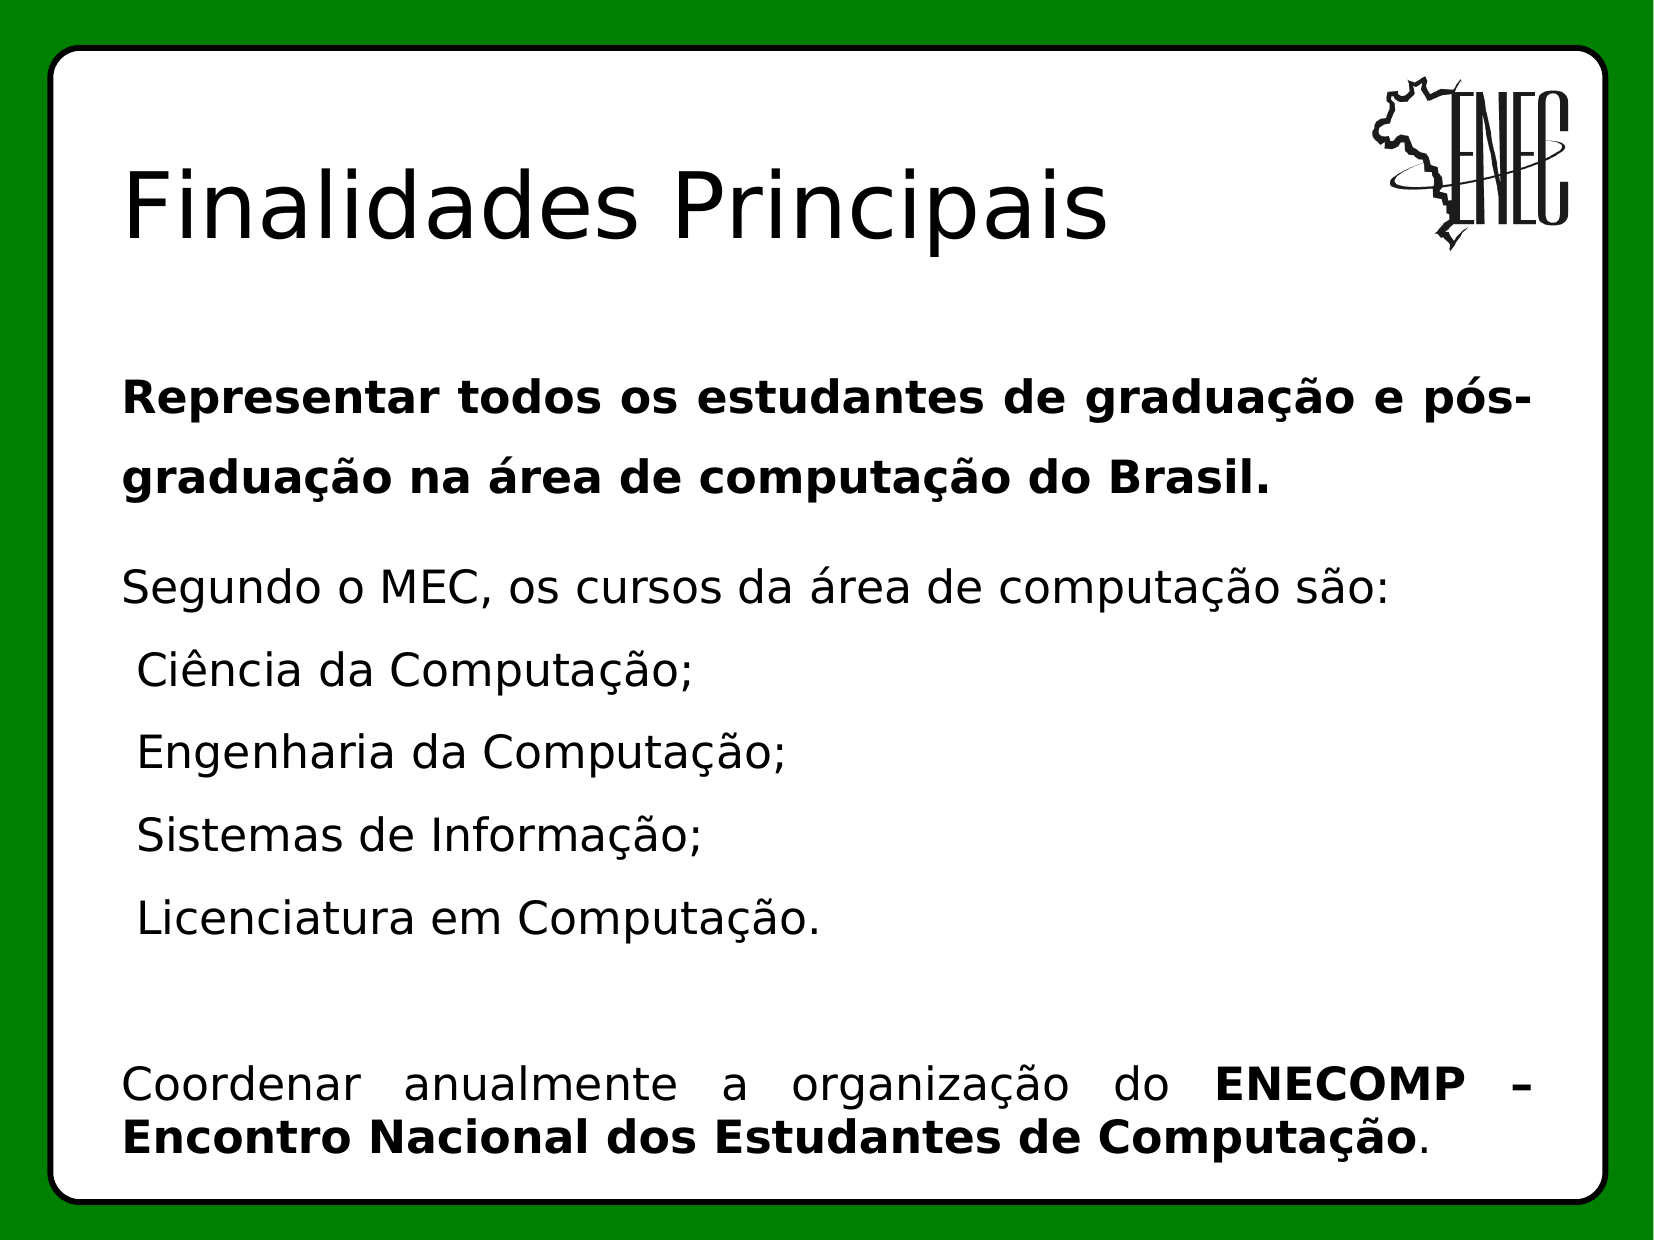

# Finalidades Principais
Representar todos os estudantes de graduação e pós-graduação na área de computação do Brasil.
Segundo o MEC, os cursos da área de computação são:
 Ciência da Computação;
 Engenharia da Computação;
 Sistemas de Informação;
 Licenciatura em Computação.
Coordenar anualmente a organização do ENECOMP – Encontro Nacional dos Estudantes de Computação.